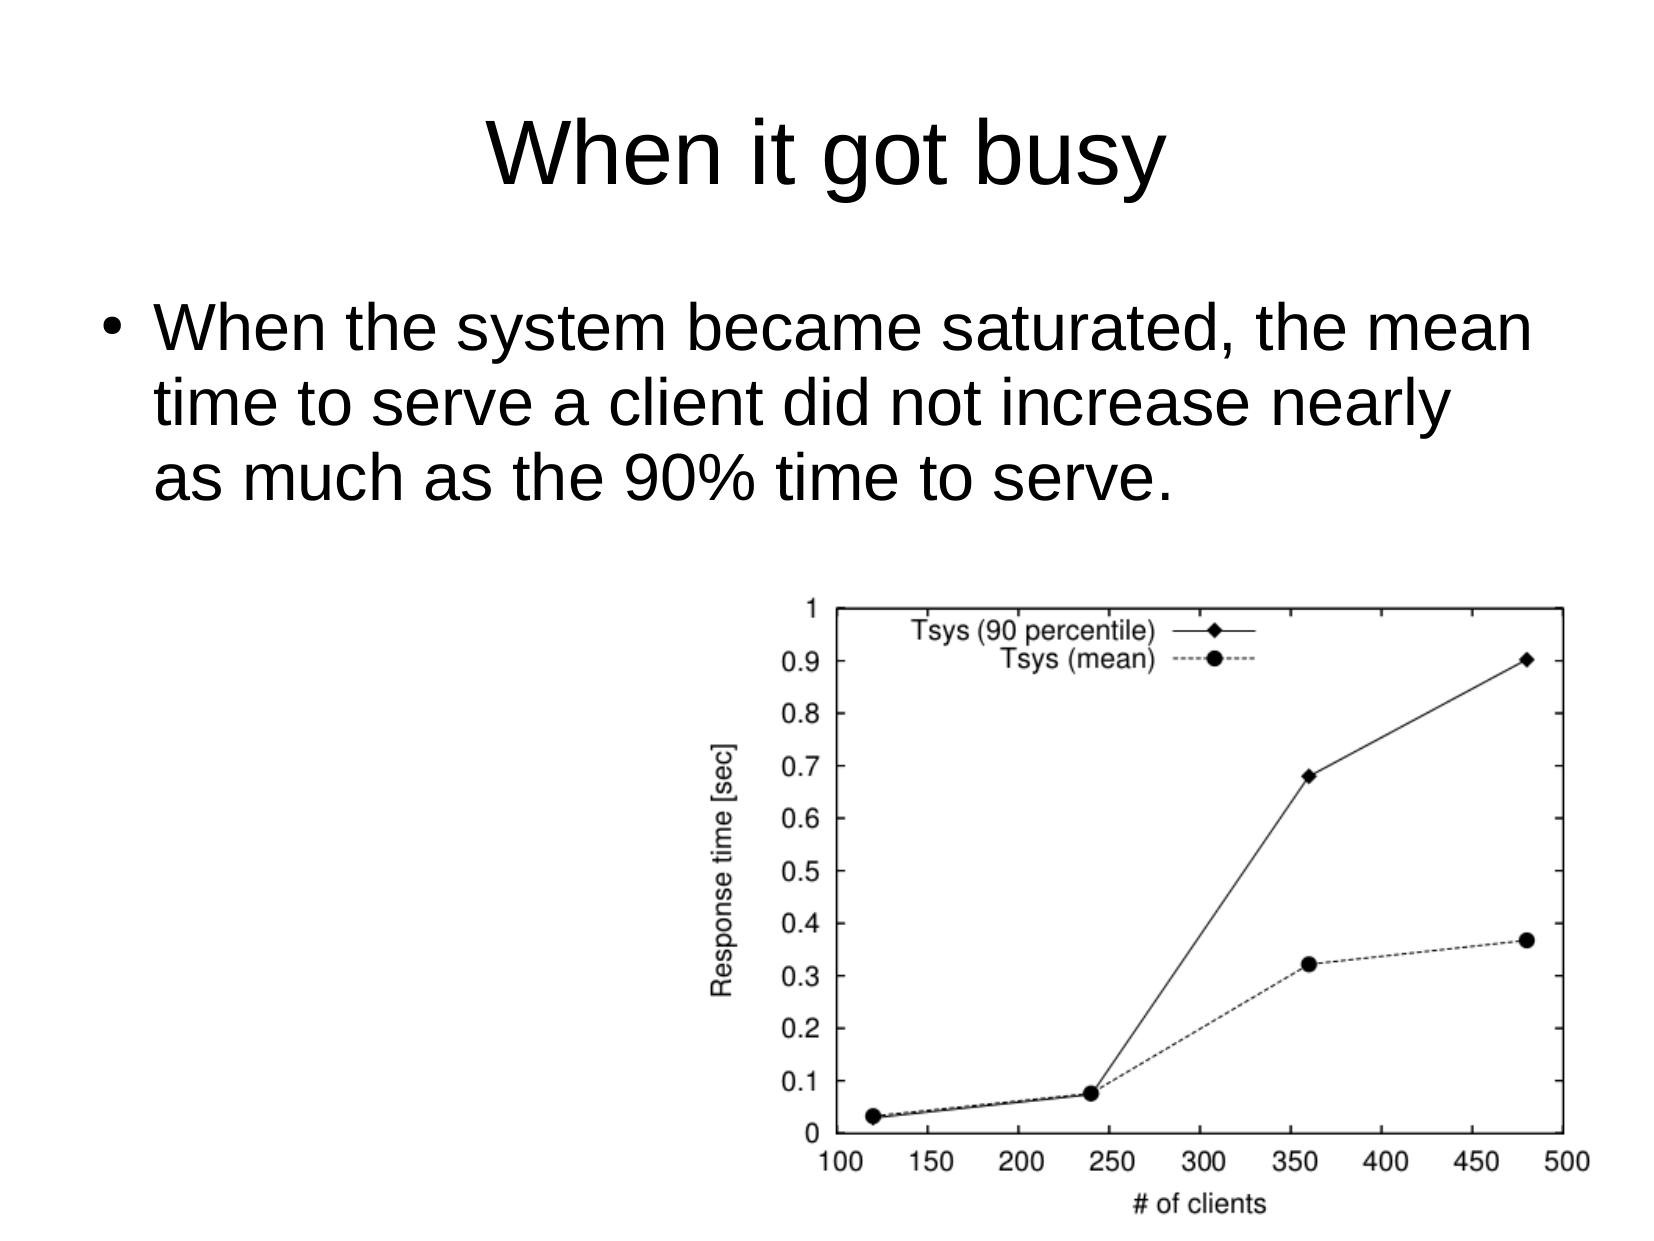

# When it got busy
When the system became saturated, the mean time to serve a client did not increase nearly as much as the 90% time to serve.